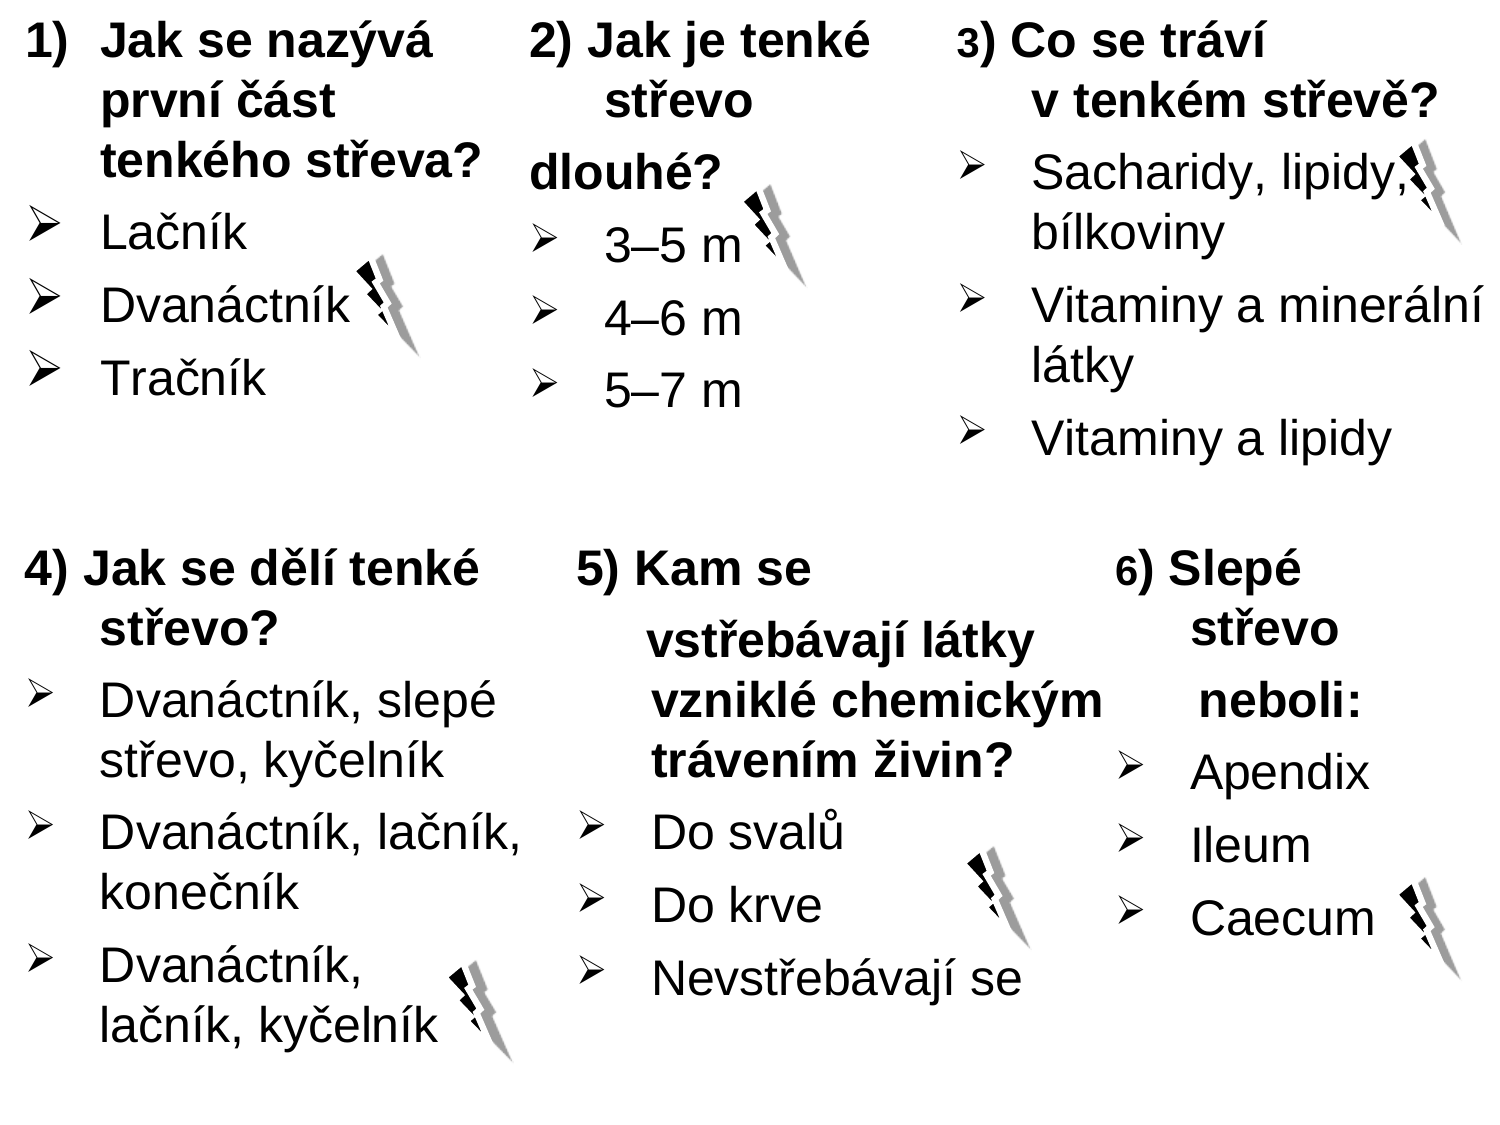

Jak se nazývá první část tenkého střeva?
Lačník
Dvanáctník
Tračník
2) Jak je tenké střevo
dlouhé?
3–5 m
4–6 m
5–7 m
3) Co se tráví
v tenkém střevě?
Sacharidy, lipidy, bílkoviny
Vitaminy a minerální látky
Vitaminy a lipidy
4) Jak se dělí tenké střevo?
Dvanáctník, slepé střevo, kyčelník
Dvanáctník, lačník, konečník
Dvanáctník,
lačník, kyčelník
5) Kam se
 vstřebávají látky vzniklé chemickým trávením živin?
Do svalů
Do krve
Nevstřebávají se
6) Slepé
střevo
 neboli:
Apendix
Ileum
Caecum